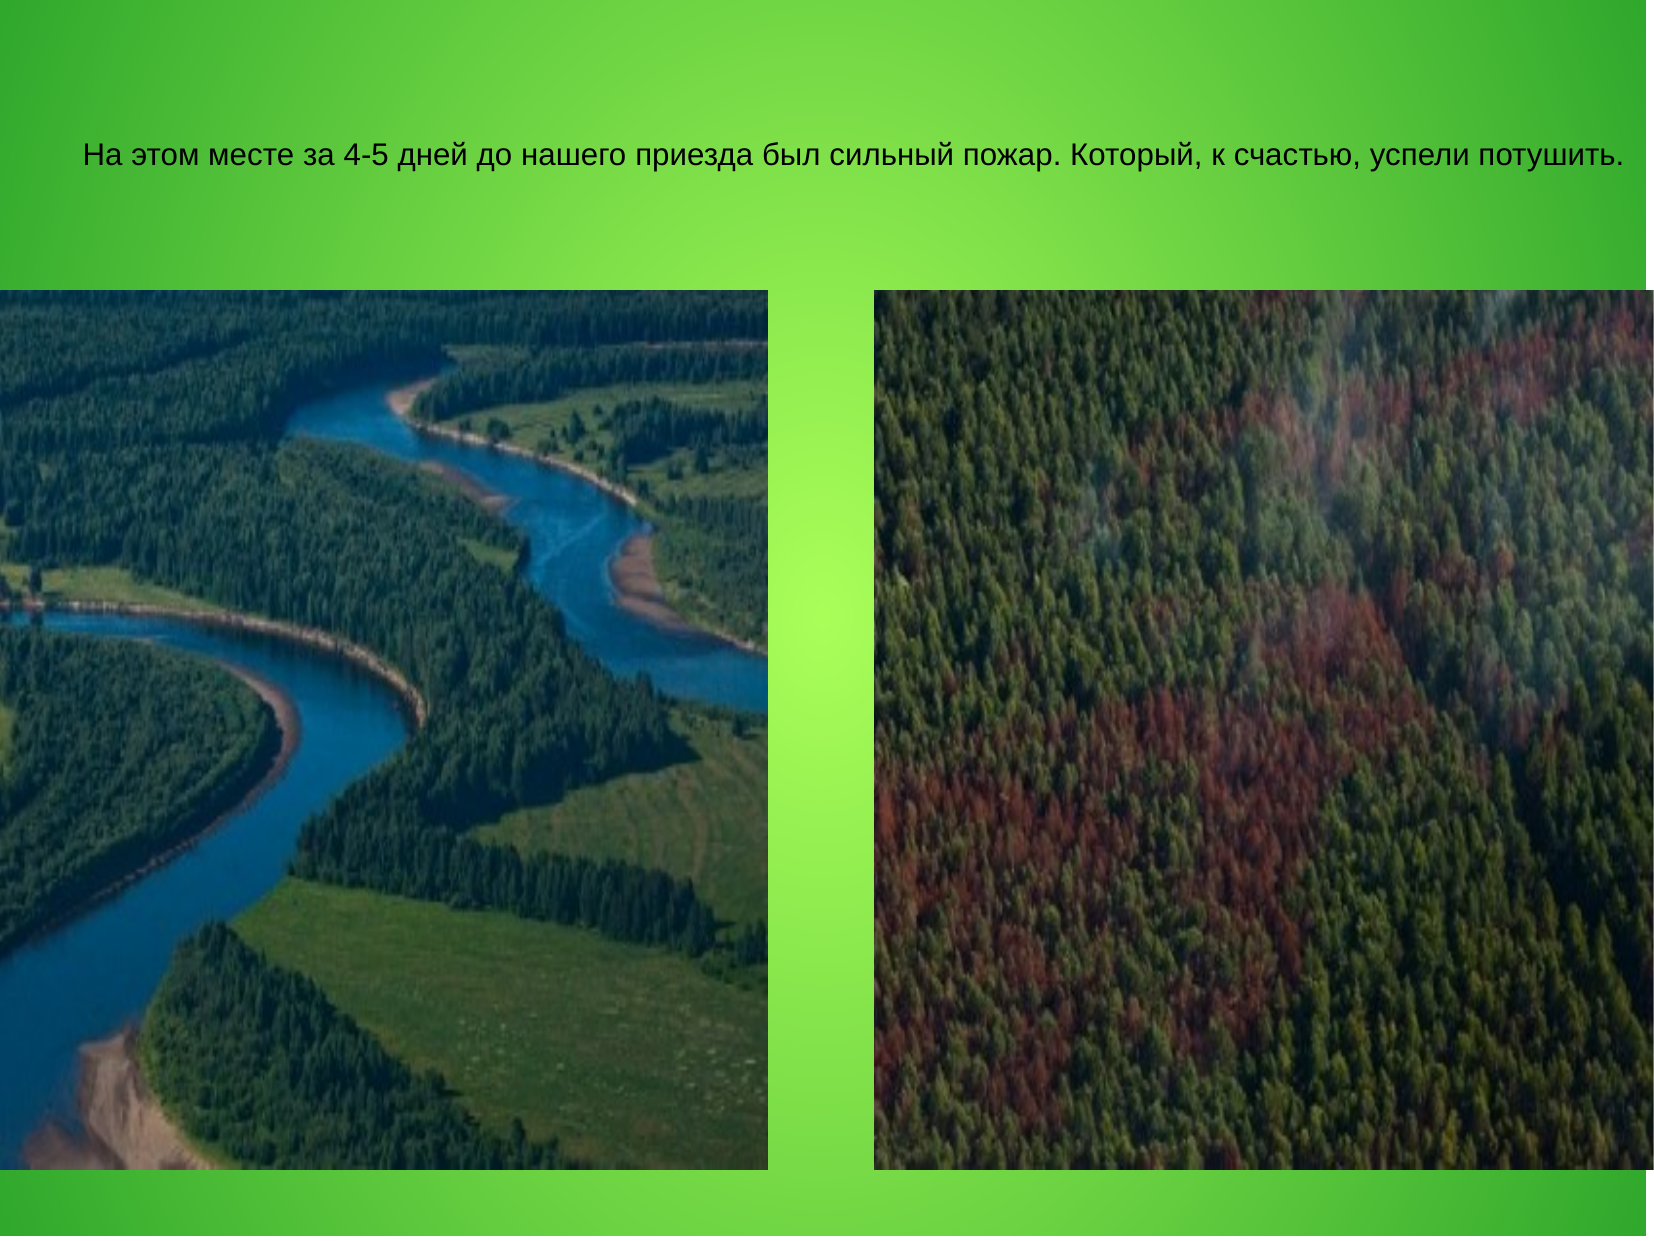

На этом месте за 4-5 дней до нашего приезда был сильный пожар. Который, к счастью, успели потушить.